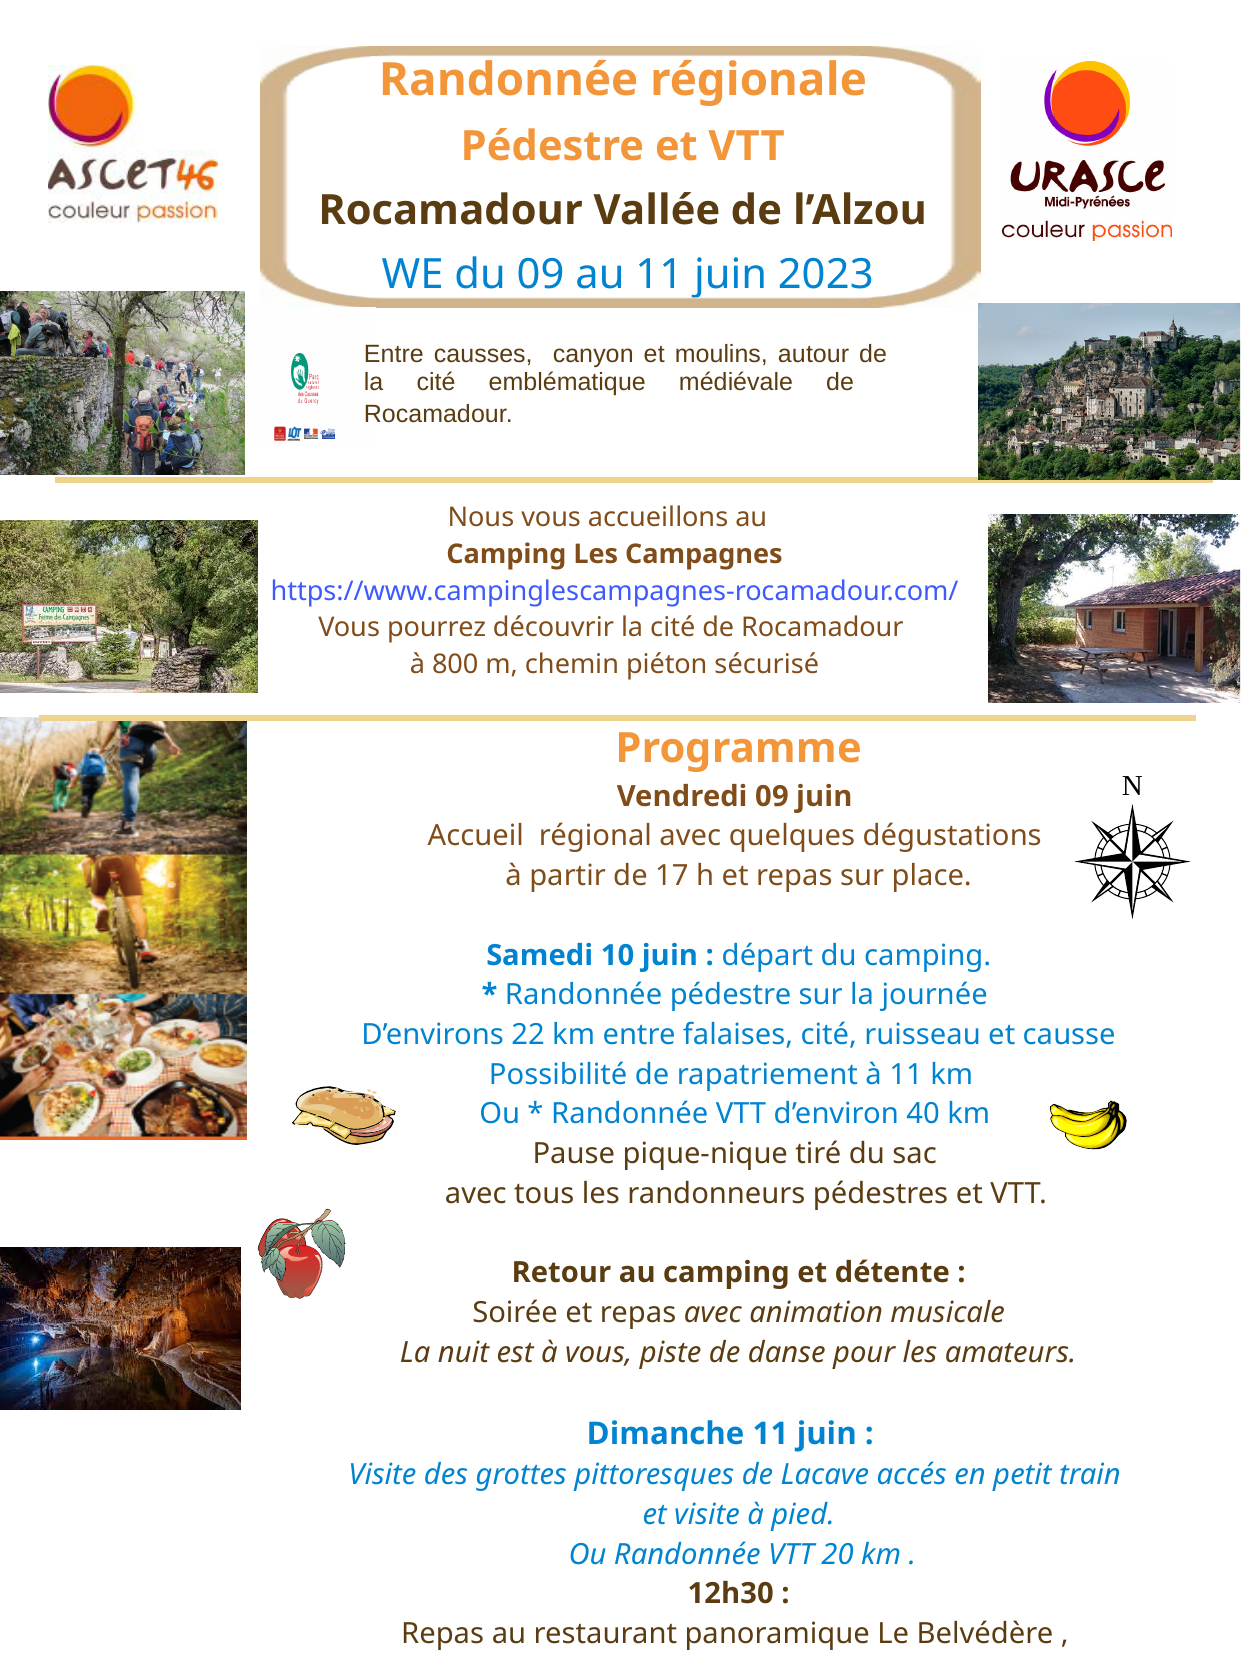

# Randonnée régionale Pédestre et VTT Rocamadour Vallée de l’Alzou WE du 09 au 11 juin 2023
Entre causses, canyon et moulins, autour de la cité emblématique médiévale de Rocamadour.
Nous vous accueillons au
Camping Les Campagnes
https://www.campinglescampagnes-rocamadour.com/
Vous pourrez découvrir la cité de Rocamadour
à 800 m, chemin piéton sécurisé
Programme
Vendredi 09 juin
Accueil régional avec quelques dégustations
à partir de 17 h et repas sur place.
Samedi 10 juin : départ du camping.
* Randonnée pédestre sur la journée
D’environs 22 km entre falaises, cité, ruisseau et causse
Possibilité de rapatriement à 11 km
Ou * Randonnée VTT d’environ 40 km
Pause pique-nique tiré du sac
 avec tous les randonneurs pédestres et VTT.
Retour au camping et détente :
Soirée et repas avec animation musicale
La nuit est à vous, piste de danse pour les amateurs.
Dimanche 11 juin :
Visite des grottes pittoresques de Lacave accés en petit train
et visite à pied.
 Ou Randonnée VTT 20 km .
12h30 :
Repas au restaurant panoramique Le Belvédère ,
vous pourrez ensuite
profiter de l’ après-midi et retourner dans vos foyers.